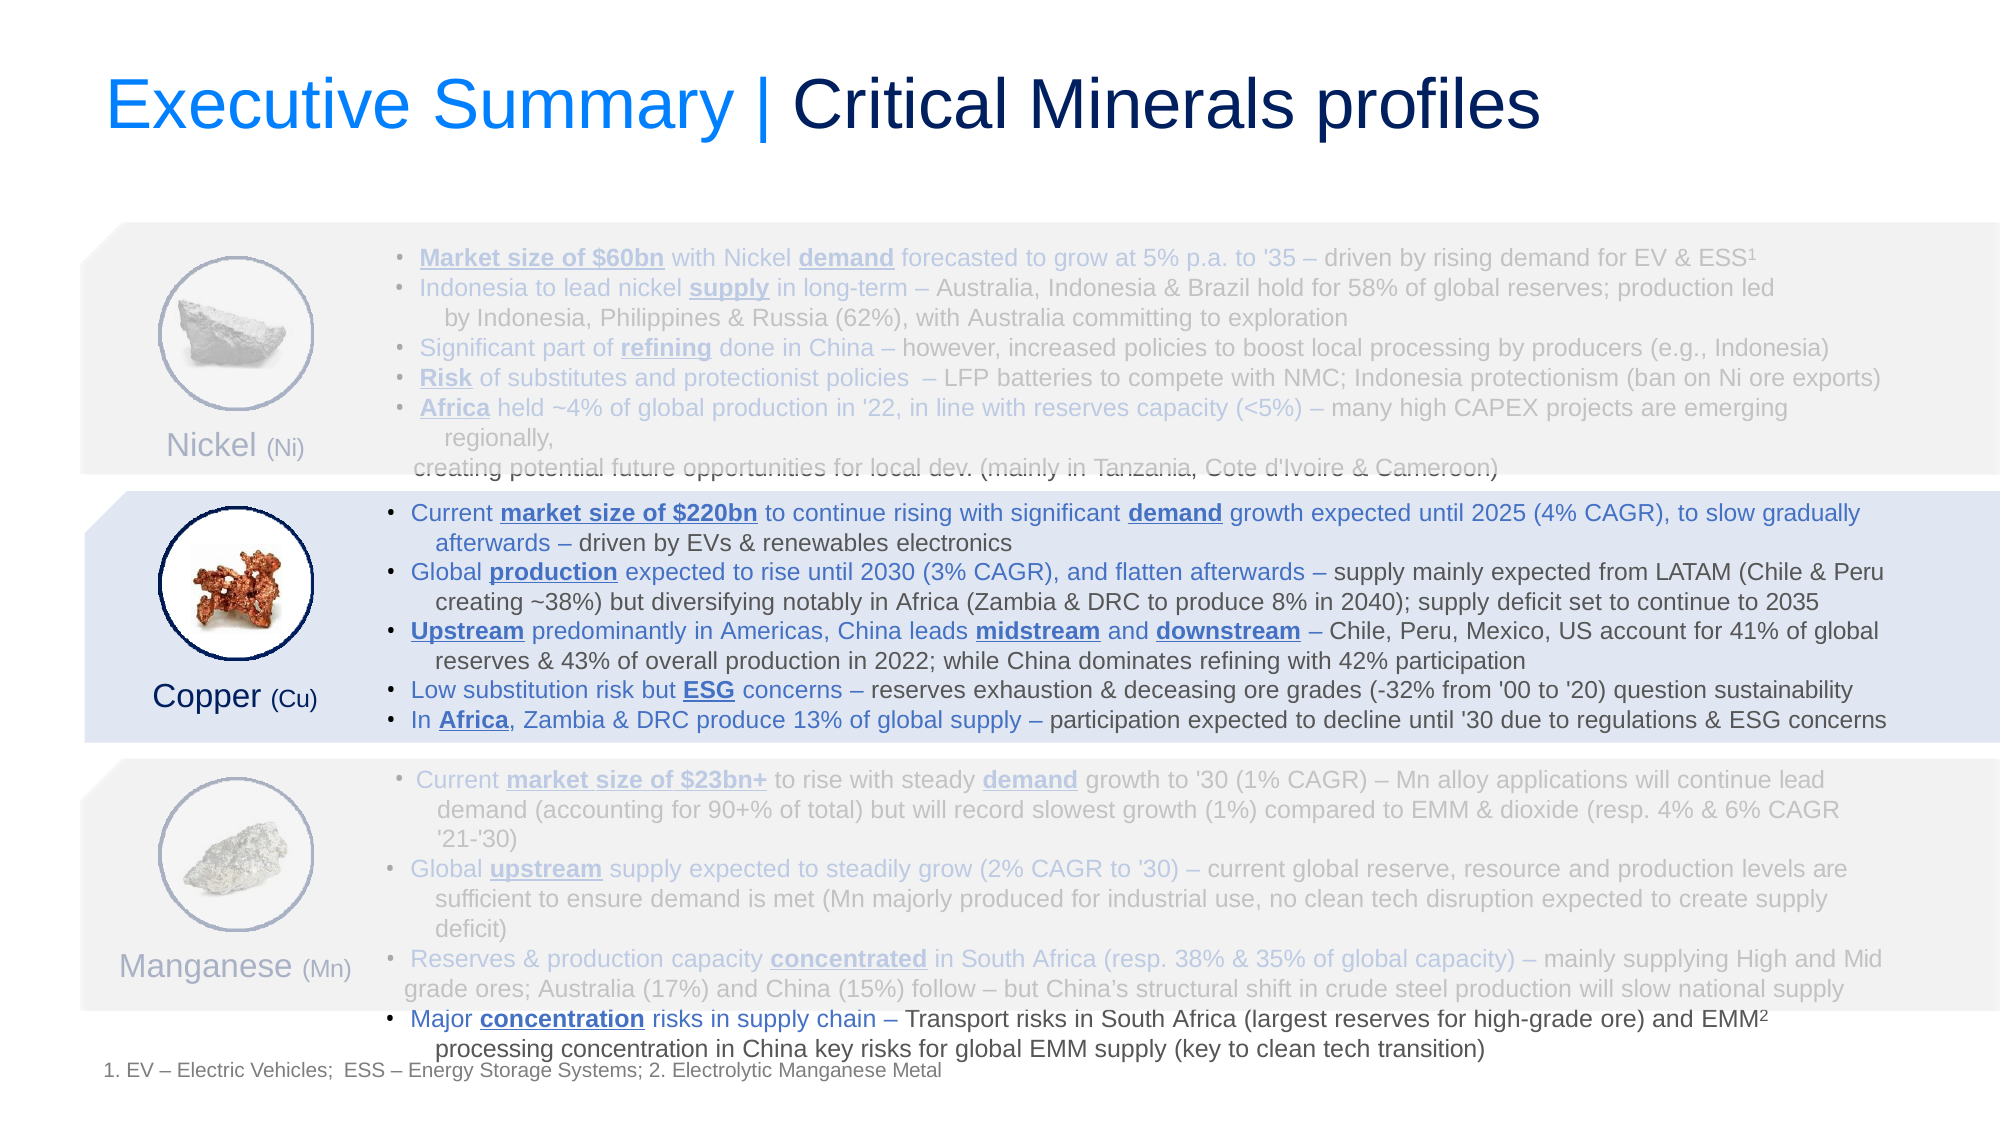

Executive Summary | Critical Minerals profiles
Market size of $60bn with Nickel demand forecasted to grow at 5% p.a. to '35 – driven by rising demand for EV & ESS1
Indonesia to lead nickel supply in long-term – Australia, Indonesia & Brazil hold for 58% of global reserves; production led by Indonesia, Philippines & Russia (62%), with Australia committing to exploration
Significant part of refining done in China – however, increased policies to boost local processing by producers (e.g., Indonesia)
Risk of substitutes and protectionist policies – LFP batteries to compete with NMC; Indonesia protectionism (ban on Ni ore exports)
Africa held ~4% of global production in '22, in line with reserves capacity (<5%) – many high CAPEX projects are emerging regionally,
creating potential future opportunities for local dev. (mainly in Tanzania, Cote d'Ivoire & Cameroon)
Nickel (Ni)
# Current market size of $220bn to continue rising with significant demand growth expected until 2025 (4% CAGR), to slow gradually afterwards – driven by EVs & renewables electronics
Global production expected to rise until 2030 (3% CAGR), and flatten afterwards – supply mainly expected from LATAM (Chile & Peru creating ~38%) but diversifying notably in Africa (Zambia & DRC to produce 8% in 2040); supply deficit set to continue to 2035
Upstream predominantly in Americas, China leads midstream and downstream – Chile, Peru, Mexico, US account for 41% of global
reserves & 43% of overall production in 2022; while China dominates refining with 42% participation
Low substitution risk but ESG concerns – reserves exhaustion & deceasing ore grades (-32% from '00 to '20) question sustainability
In Africa, Zambia & DRC produce 13% of global supply – participation expected to decline until '30 due to regulations & ESG concerns
Copper (Cu)
Current market size of $23bn+ to rise with steady demand growth to '30 (1% CAGR) – Mn alloy applications will continue lead demand (accounting for 90+% of total) but will record slowest growth (1%) compared to EMM & dioxide (resp. 4% & 6% CAGR '21-'30)
Global upstream supply expected to steadily grow (2% CAGR to '30) – current global reserve, resource and production levels are sufficient to ensure demand is met (Mn majorly produced for industrial use, no clean tech disruption expected to create supply deficit)
Reserves & production capacity concentrated in South Africa (resp. 38% & 35% of global capacity) – mainly supplying High and Mid
grade ores; Australia (17%) and China (15%) follow – but China’s structural shift in crude steel production will slow national supply
Major concentration risks in supply chain – Transport risks in South Africa (largest reserves for high-grade ore) and EMM2 processing concentration in China key risks for global EMM supply (key to clean tech transition)
Manganese (Mn)
1. EV – Electric Vehicles; ESS – Energy Storage Systems; 2. Electrolytic Manganese Metal